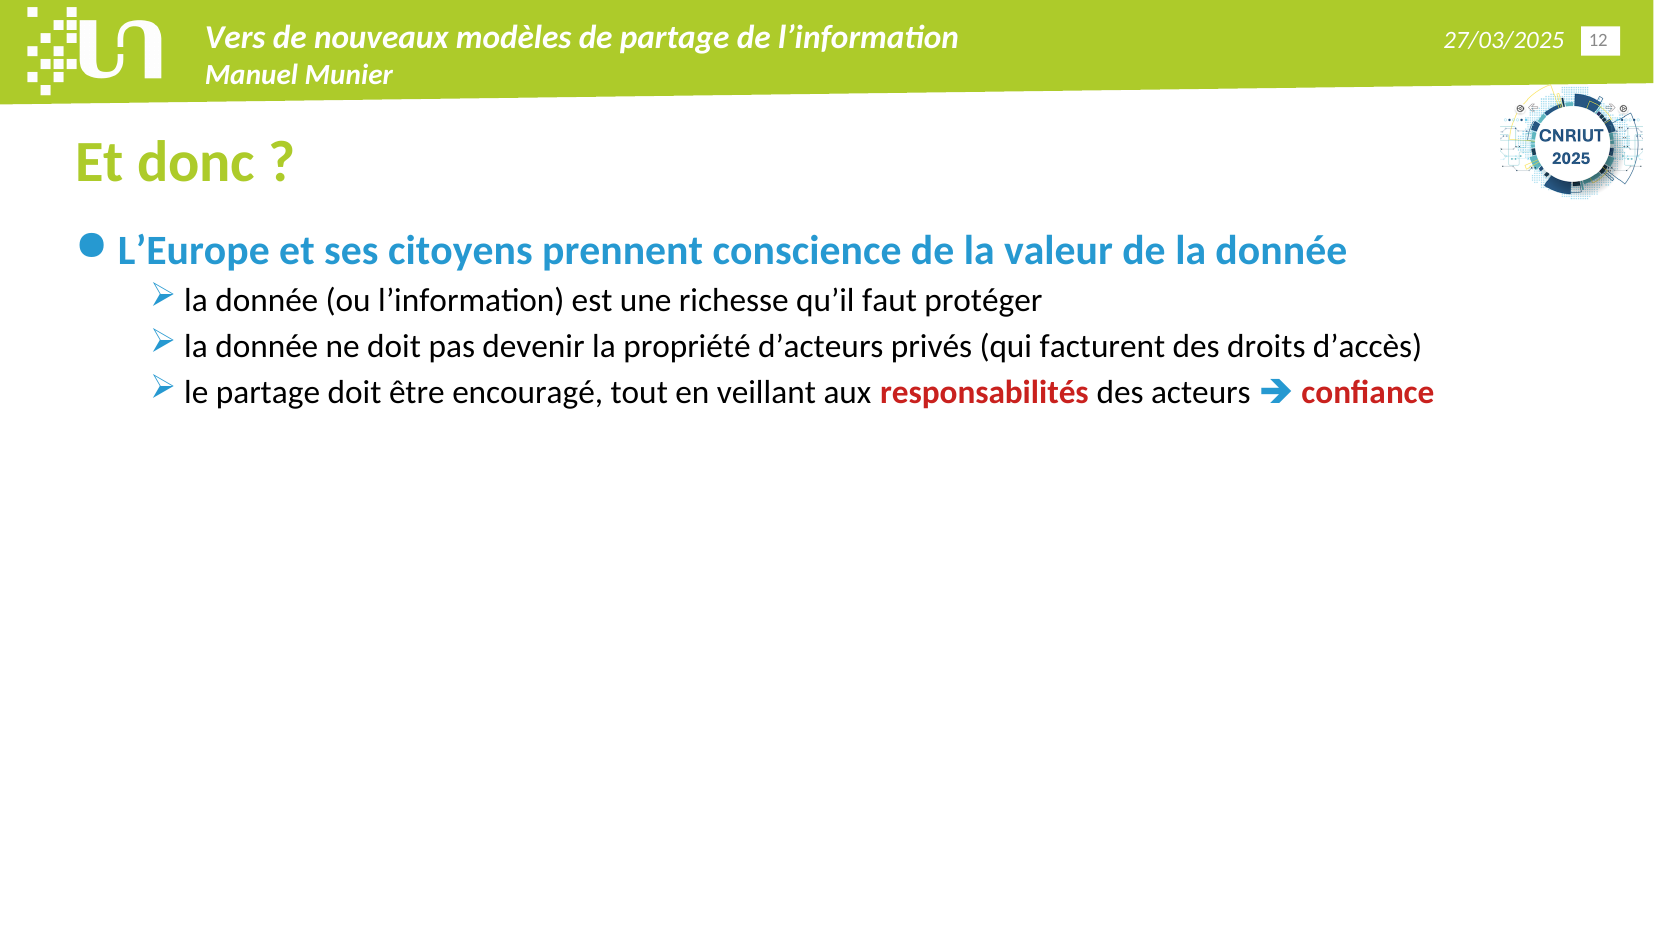

Vers de nouveaux modèles de partage de l’information
Manuel Munier
27/03/2025
Et donc ?
 L’Europe et ses citoyens prennent conscience de la valeur de la donnée
 la donnée (ou l’information) est une richesse qu’il faut protéger
 la donnée ne doit pas devenir la propriété d’acteurs privés (qui facturent des droits d’accès)
 le partage doit être encouragé, tout en veillant aux responsabilités des acteurs ➔ confiance